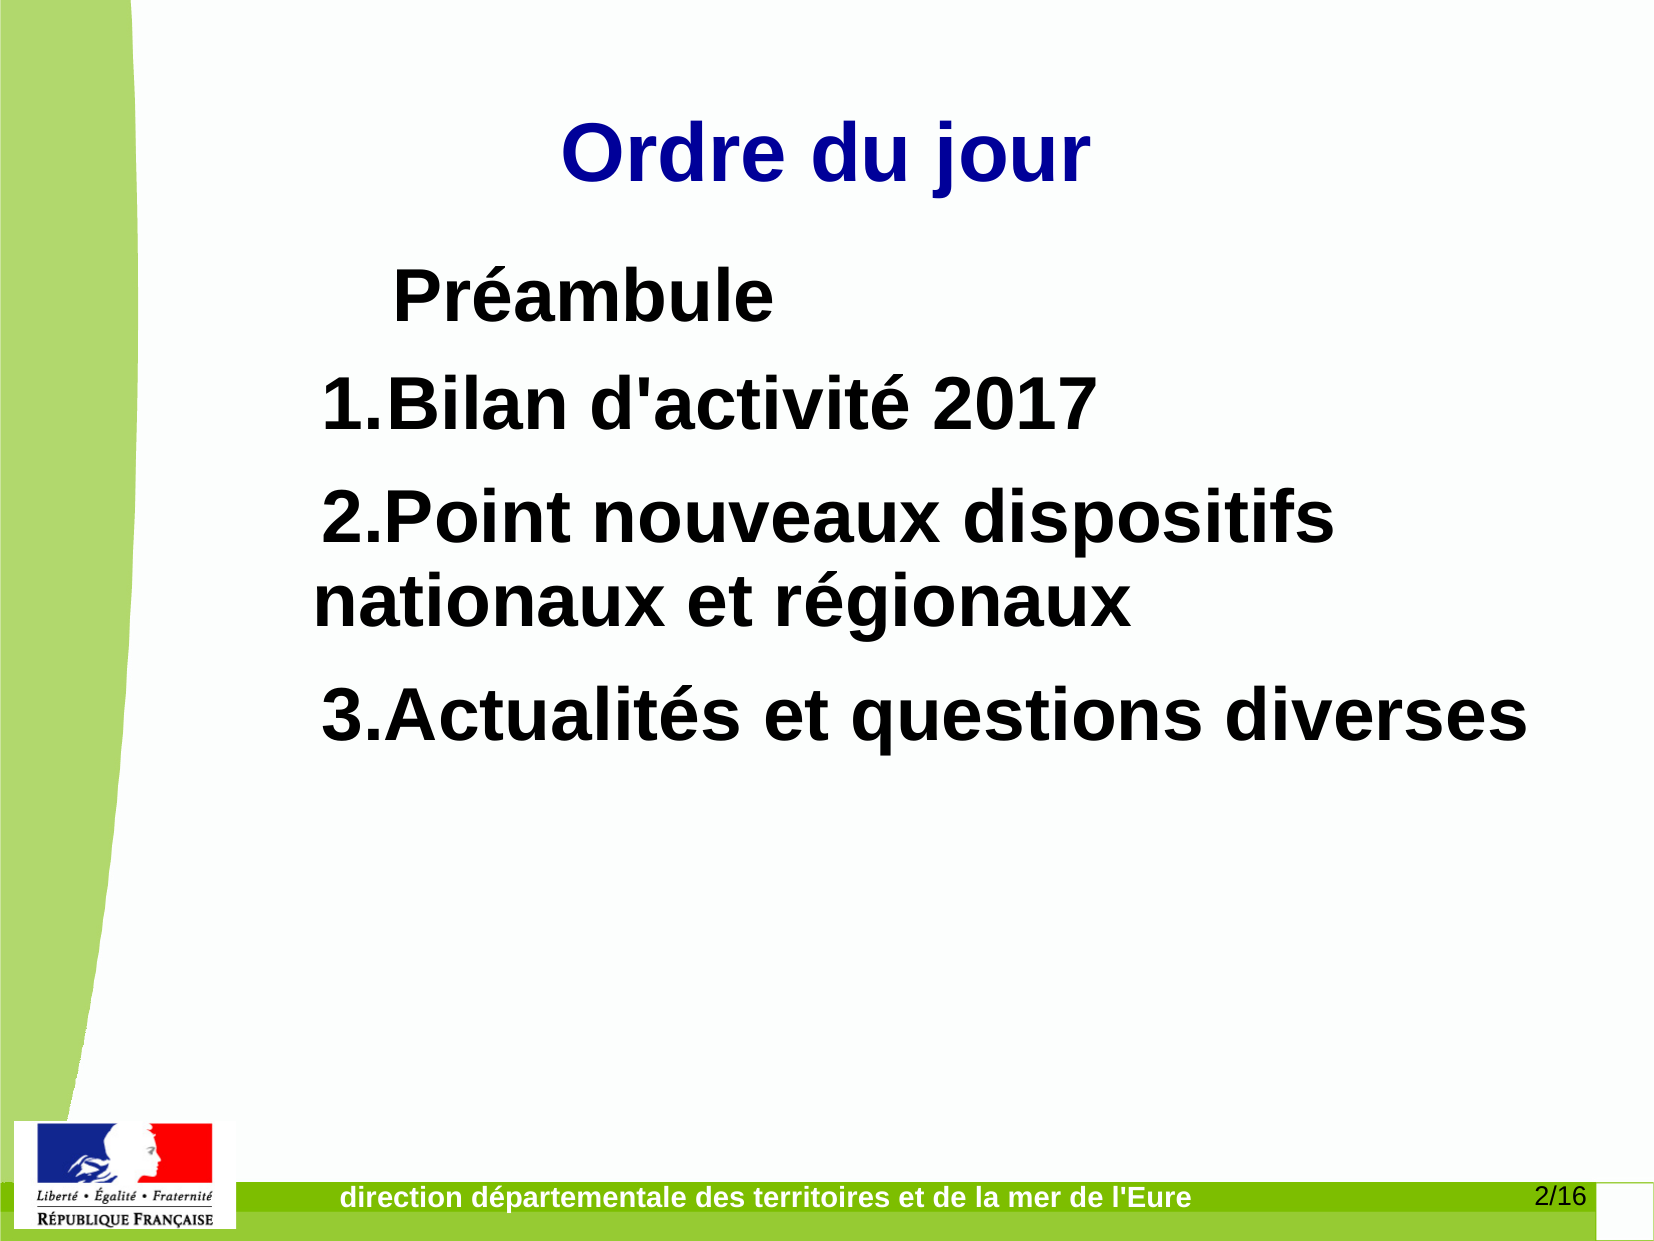

# Ordre du jour
Préambule
1.	Bilan d'activité 2017
2.Point nouveaux dispositifs nationaux et régionaux
3.Actualités et questions diverses
2